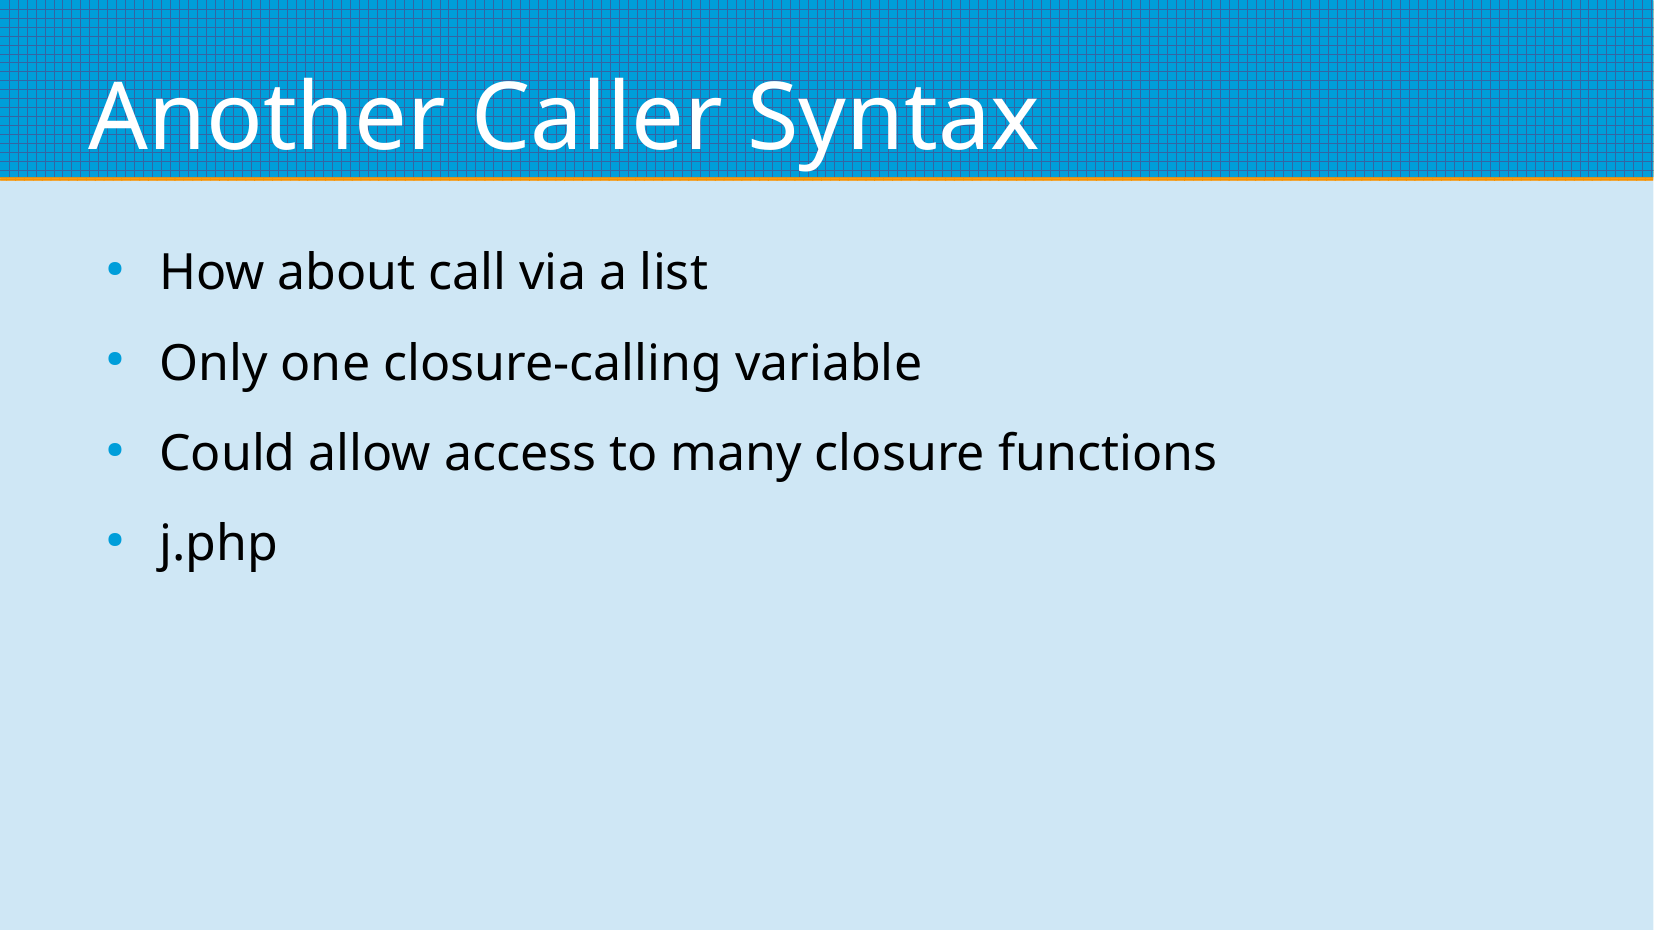

# Another Caller Syntax
How about call via a list
Only one closure-calling variable
Could allow access to many closure functions
j.php